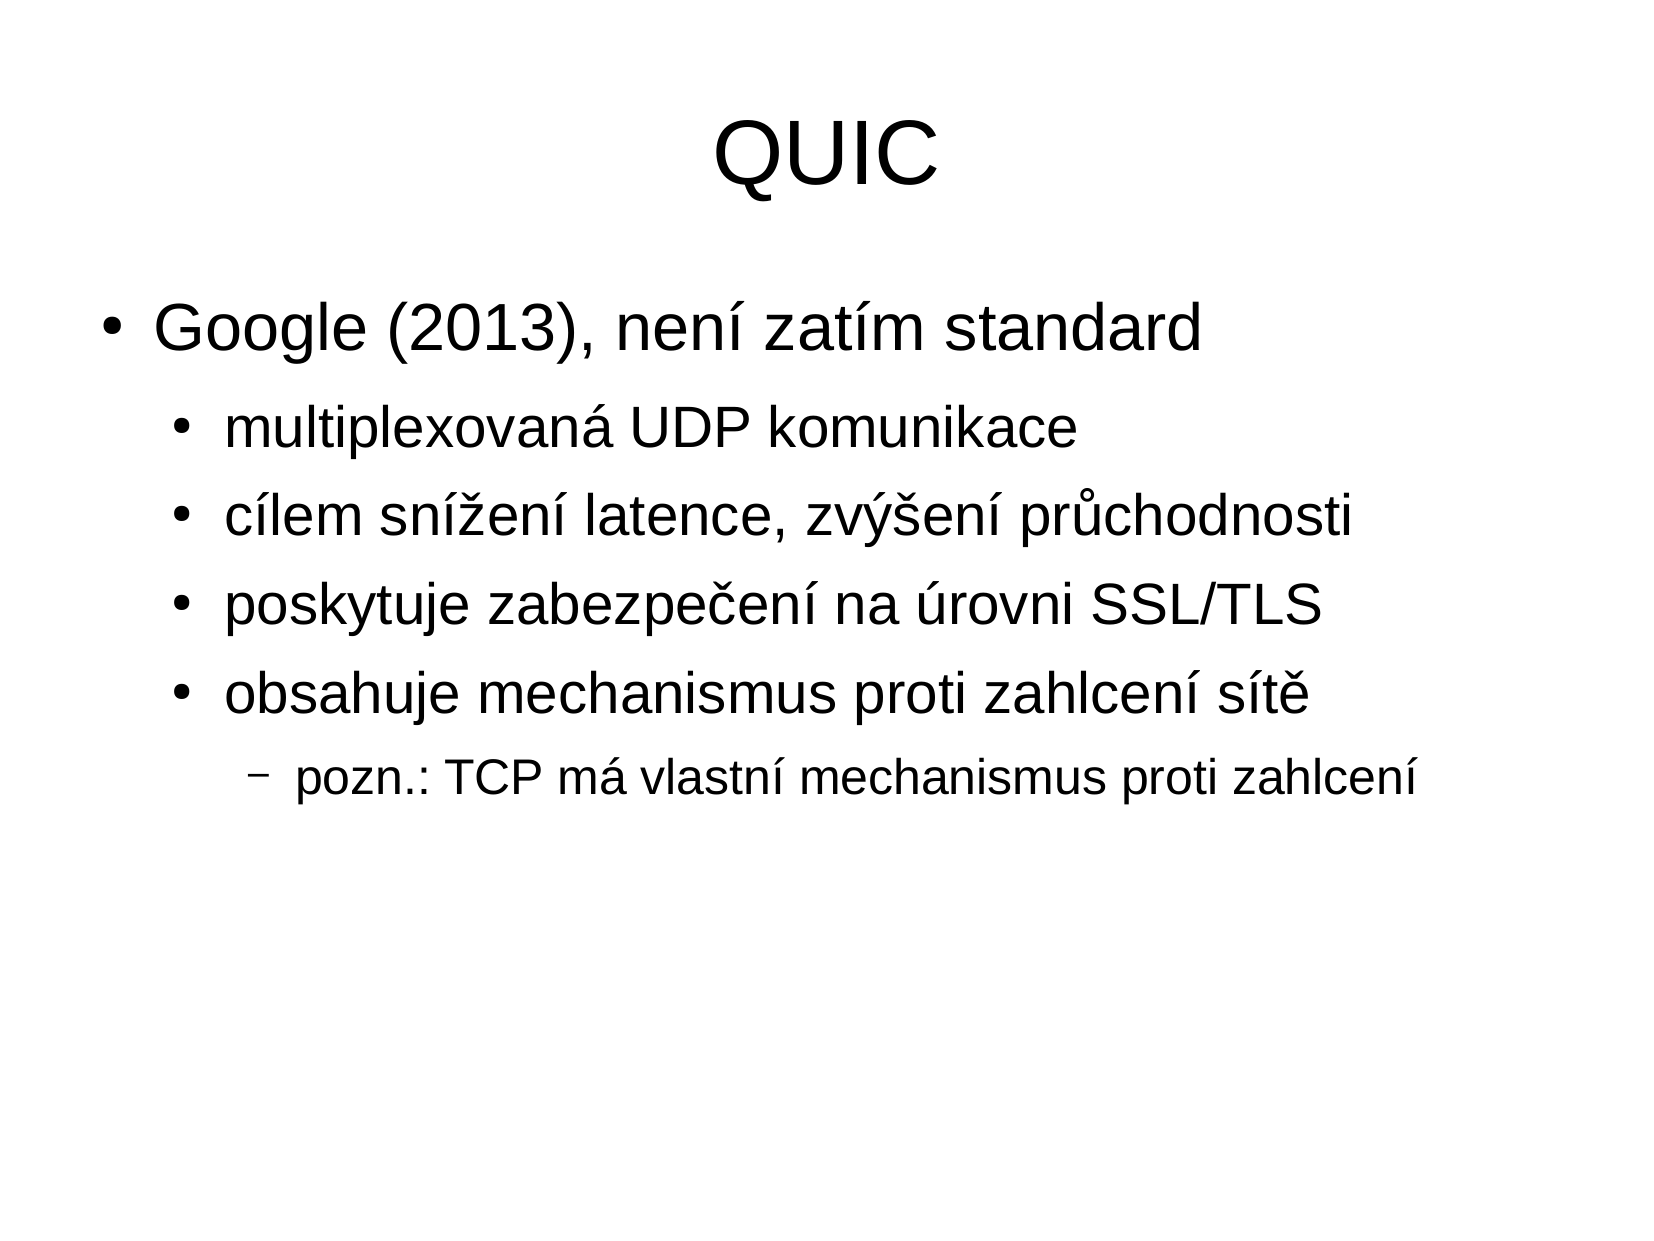

# QUIC
Google (2013), není zatím standard
multiplexovaná UDP komunikace
cílem snížení latence, zvýšení průchodnosti
poskytuje zabezpečení na úrovni SSL/TLS
obsahuje mechanismus proti zahlcení sítě
pozn.: TCP má vlastní mechanismus proti zahlcení